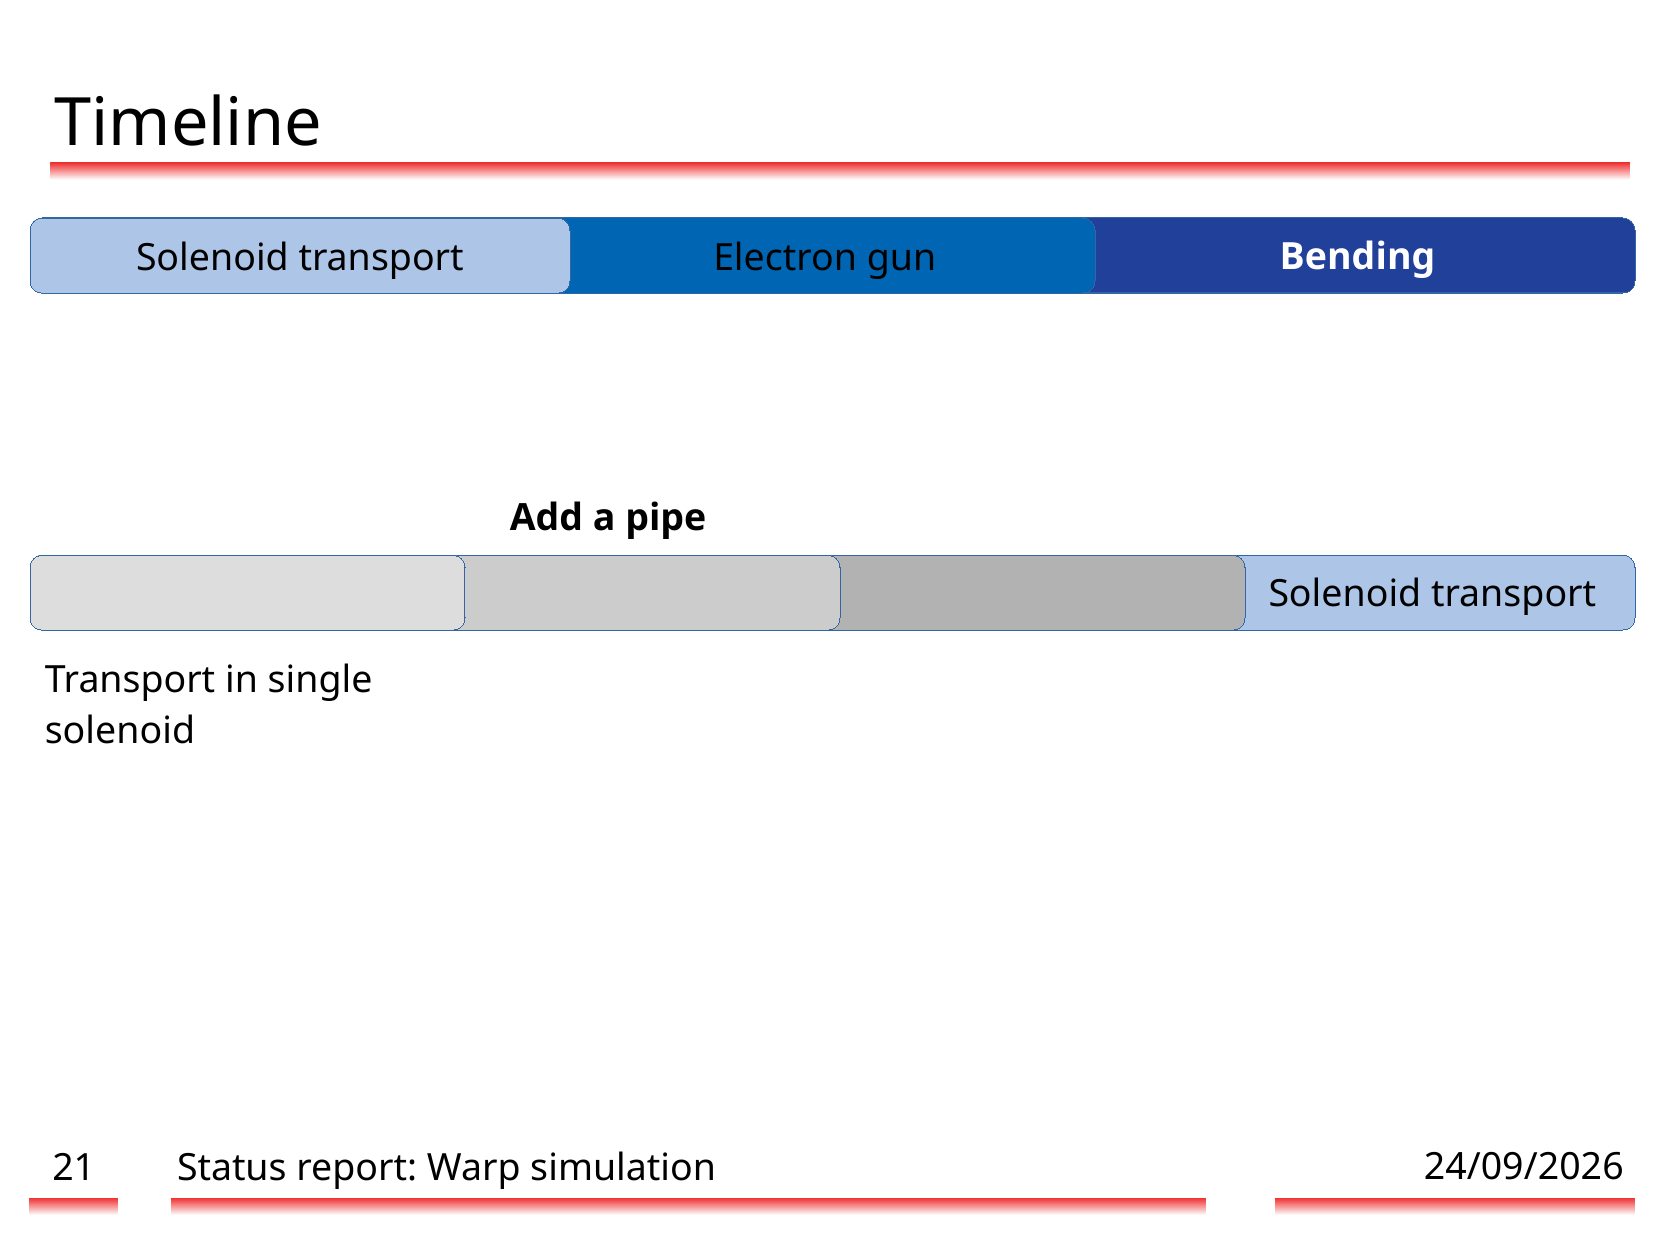

# Timeline
														Bending
			Electron gun
Solenoid transport
Add a pipe
																Solenoid transport
Transport in single solenoid
21
Status report: Warp simulation